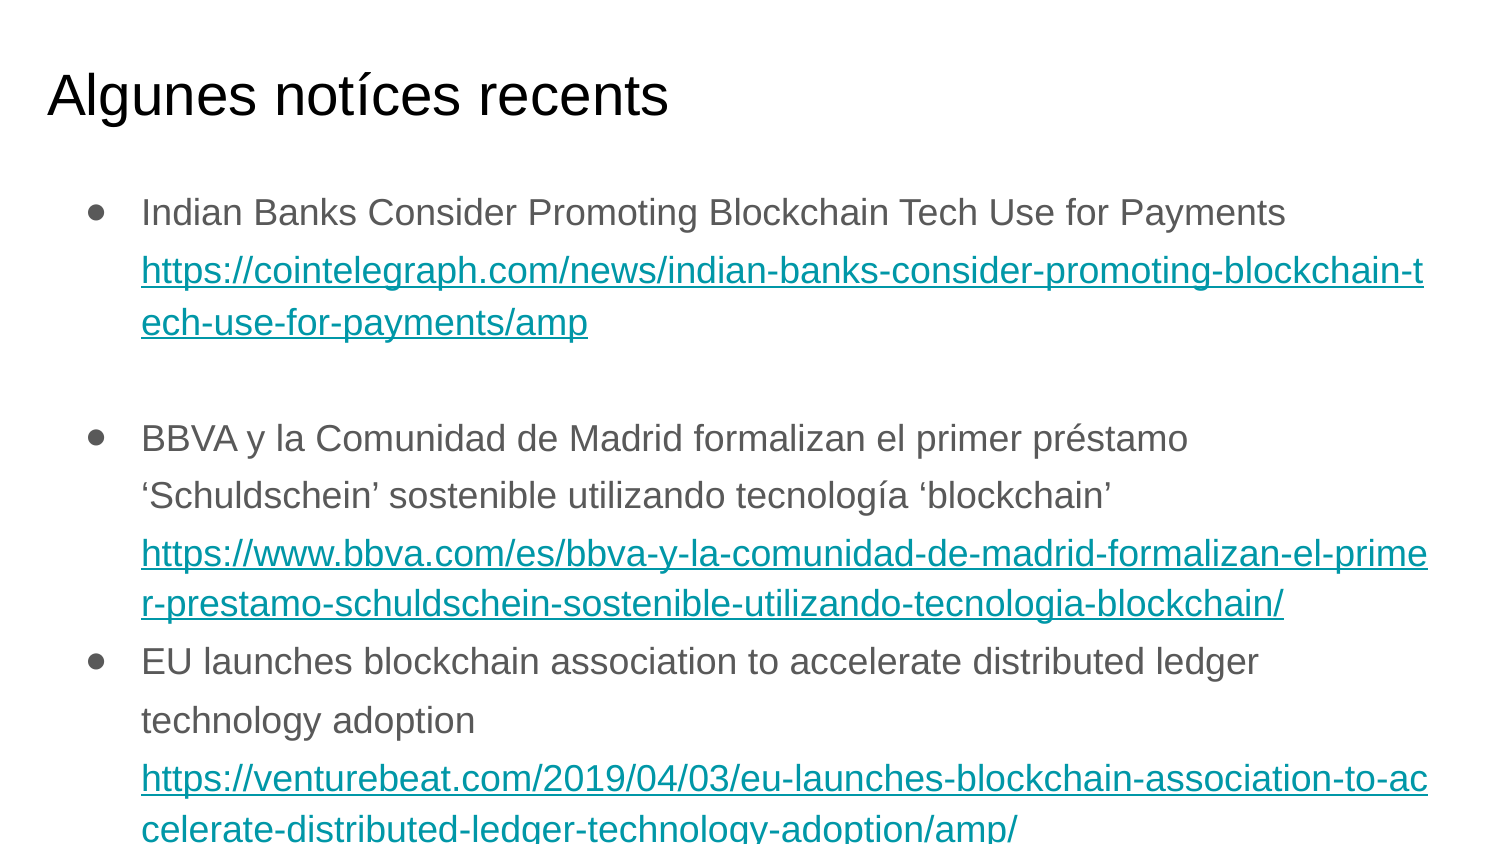

# Algunes notíces recents
Indian Banks Consider Promoting Blockchain Tech Use for Payments https://cointelegraph.com/news/indian-banks-consider-promoting-blockchain-tech-use-for-payments/amp
BBVA y la Comunidad de Madrid formalizan el primer préstamo ‘Schuldschein’ sostenible utilizando tecnología ‘blockchain’ https://www.bbva.com/es/bbva-y-la-comunidad-de-madrid-formalizan-el-primer-prestamo-schuldschein-sostenible-utilizando-tecnologia-blockchain/
EU launches blockchain association to accelerate distributed ledger technology adoption https://venturebeat.com/2019/04/03/eu-launches-blockchain-association-to-accelerate-distributed-ledger-technology-adoption/amp/